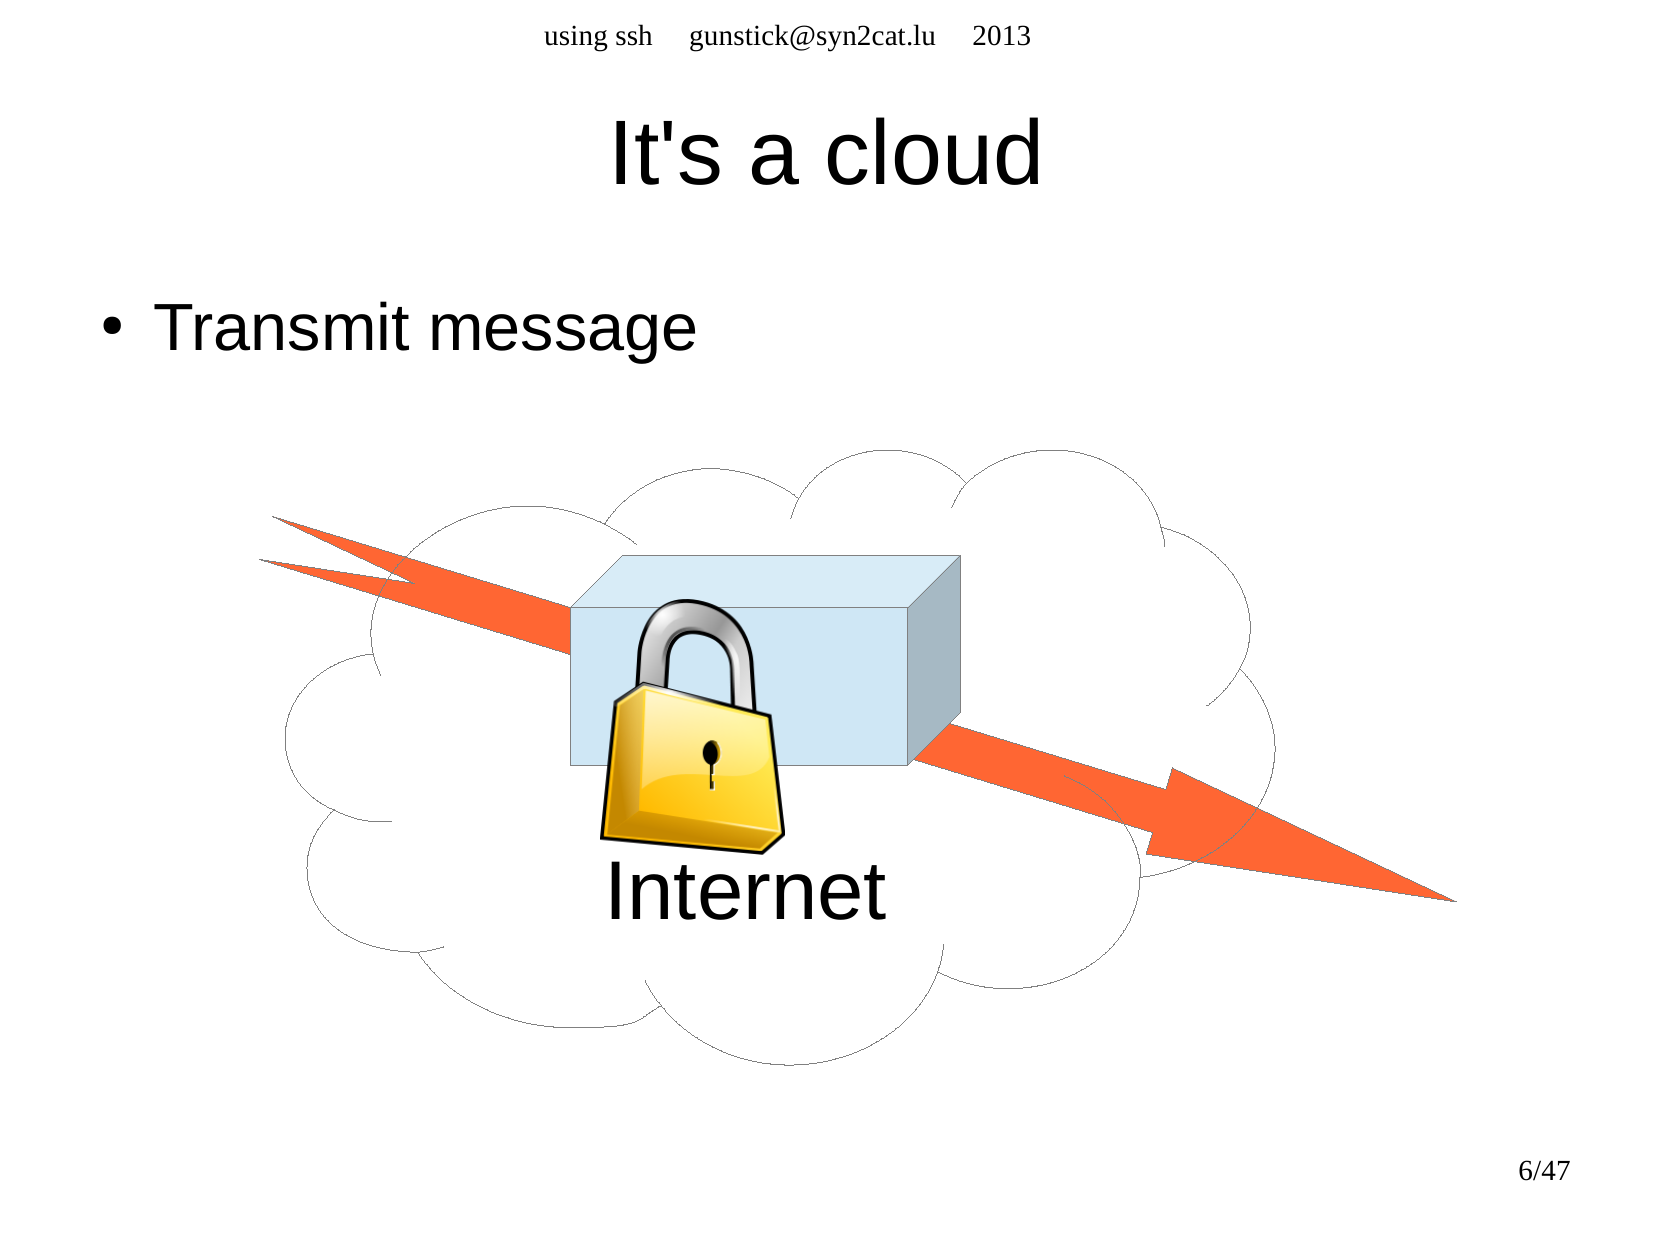

using ssh gunstick@syn2cat.lu 2013
# It's a cloud
Transmit message
Internet
6